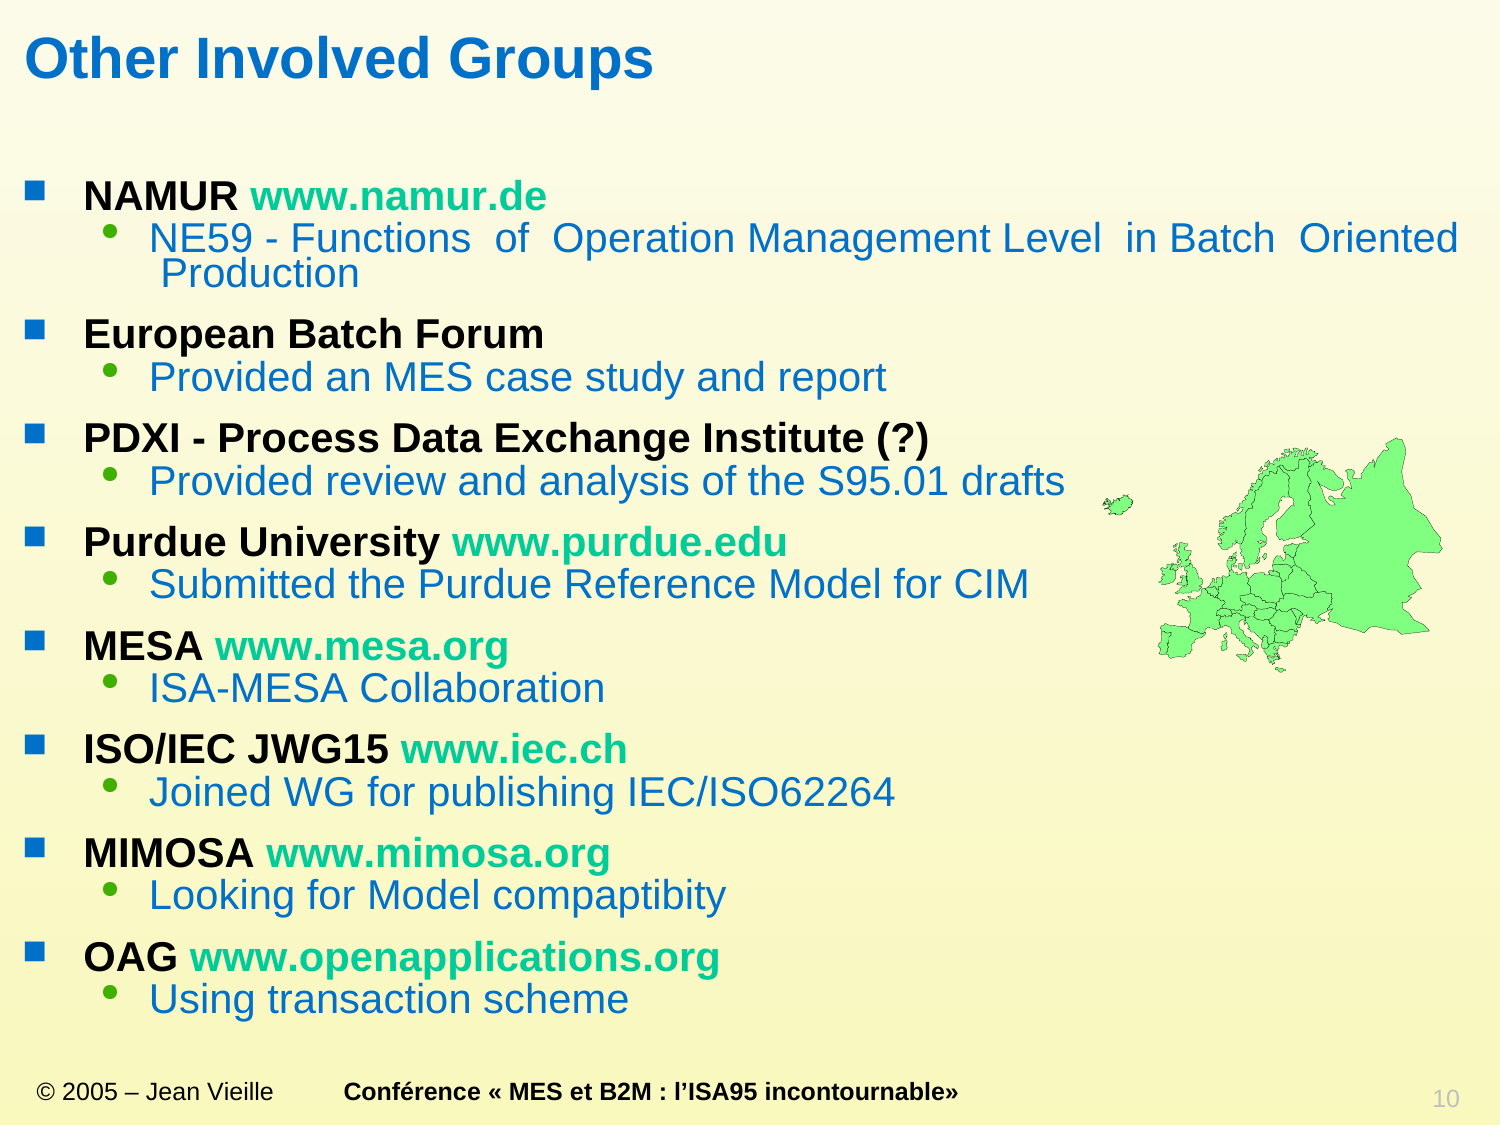

# Other Involved Groups
NAMUR www.namur.de
NE59 - Functions of Operation Management Level in Batch Oriented Production
European Batch Forum
Provided an MES case study and report
PDXI - Process Data Exchange Institute (?)
Provided review and analysis of the S95.01 drafts
Purdue University www.purdue.edu
Submitted the Purdue Reference Model for CIM
MESA www.mesa.org
ISA-MESA Collaboration
ISO/IEC JWG15 www.iec.ch
Joined WG for publishing IEC/ISO62264
MIMOSA www.mimosa.org
Looking for Model compaptibity
OAG www.openapplications.org
Using transaction scheme